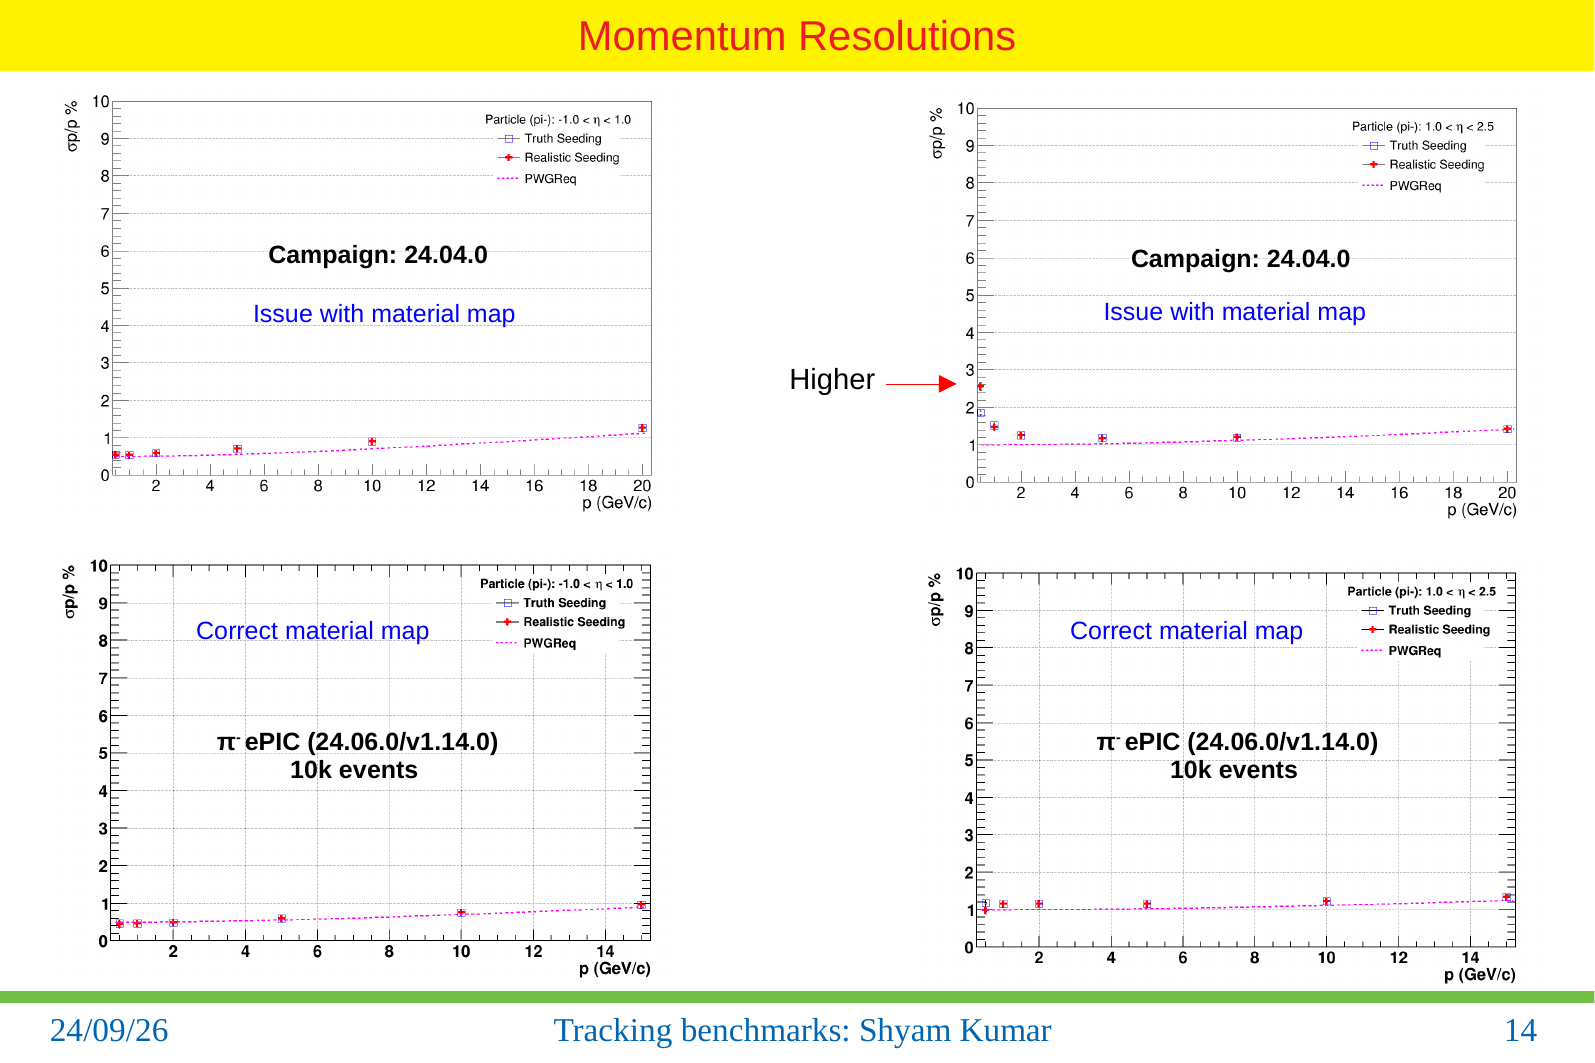

# Momentum Resolutions
Campaign: 24.04.0
Campaign: 24.04.0
Issue with material map
Issue with material map
Higher
Correct material map
Correct material map
π- ePIC (24.06.0/v1.14.0)
10k events
π- ePIC (24.06.0/v1.14.0)
10k events
Tracking benchmarks: Shyam Kumar
14